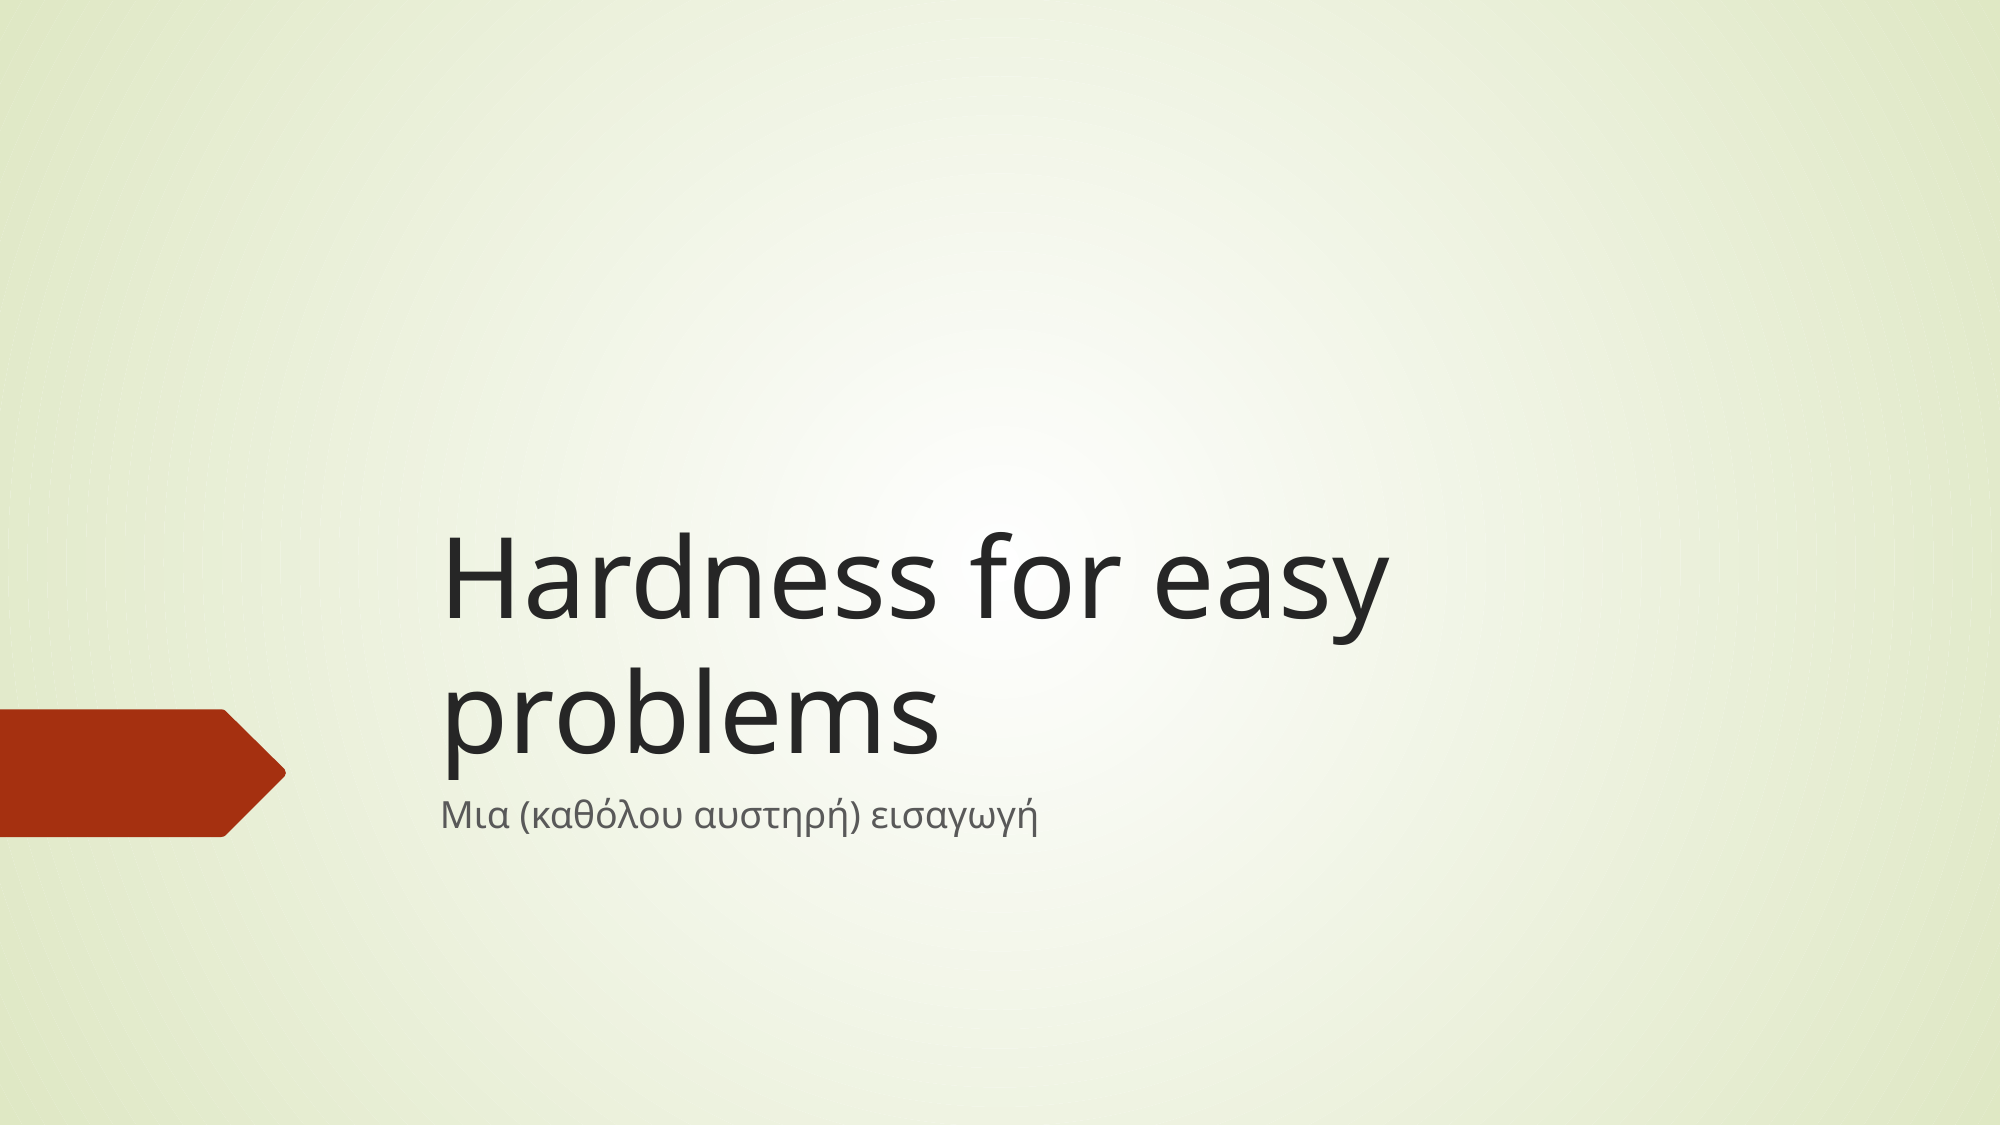

# Hardness for easy problems
Μια (καθόλου αυστηρή) εισαγωγή